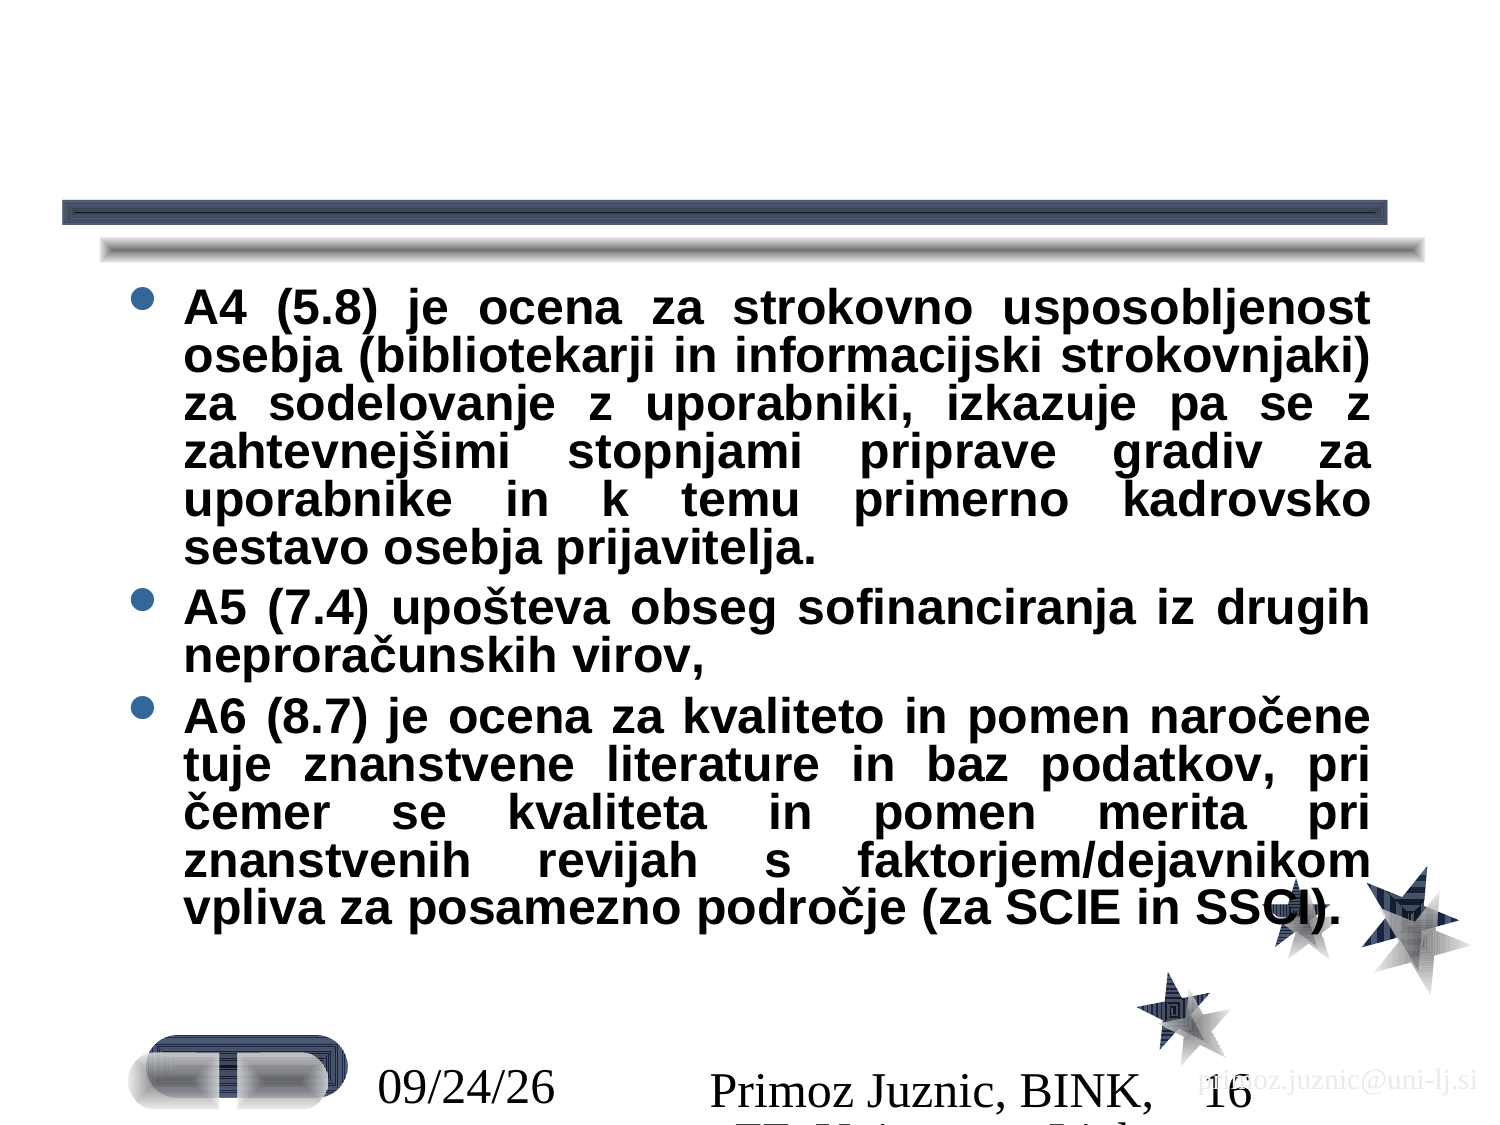

# A4 (5.8) je ocena za strokovno usposobljenost osebja (bibliotekarji in informacijski strokovnjaki) za sodelovanje z uporabniki, izkazuje pa se z zahtevnejšimi stopnjami priprave gradiv za uporabnike in k temu primerno kadrovsko sestavo osebja prijavitelja.
A5 (7.4) upošteva obseg sofinanciranja iz drugih neproračunskih virov,
A6 (8.7) je ocena za kvaliteto in pomen naročene tuje znanstvene literature in baz podatkov, pri čemer se kvaliteta in pomen merita pri znanstvenih revijah s faktorjem/dejavnikom vpliva za posamezno področje (za SCIE in SSCI).
Primoz Juznic, BINK, FF, Univerza v Ljubljani
16